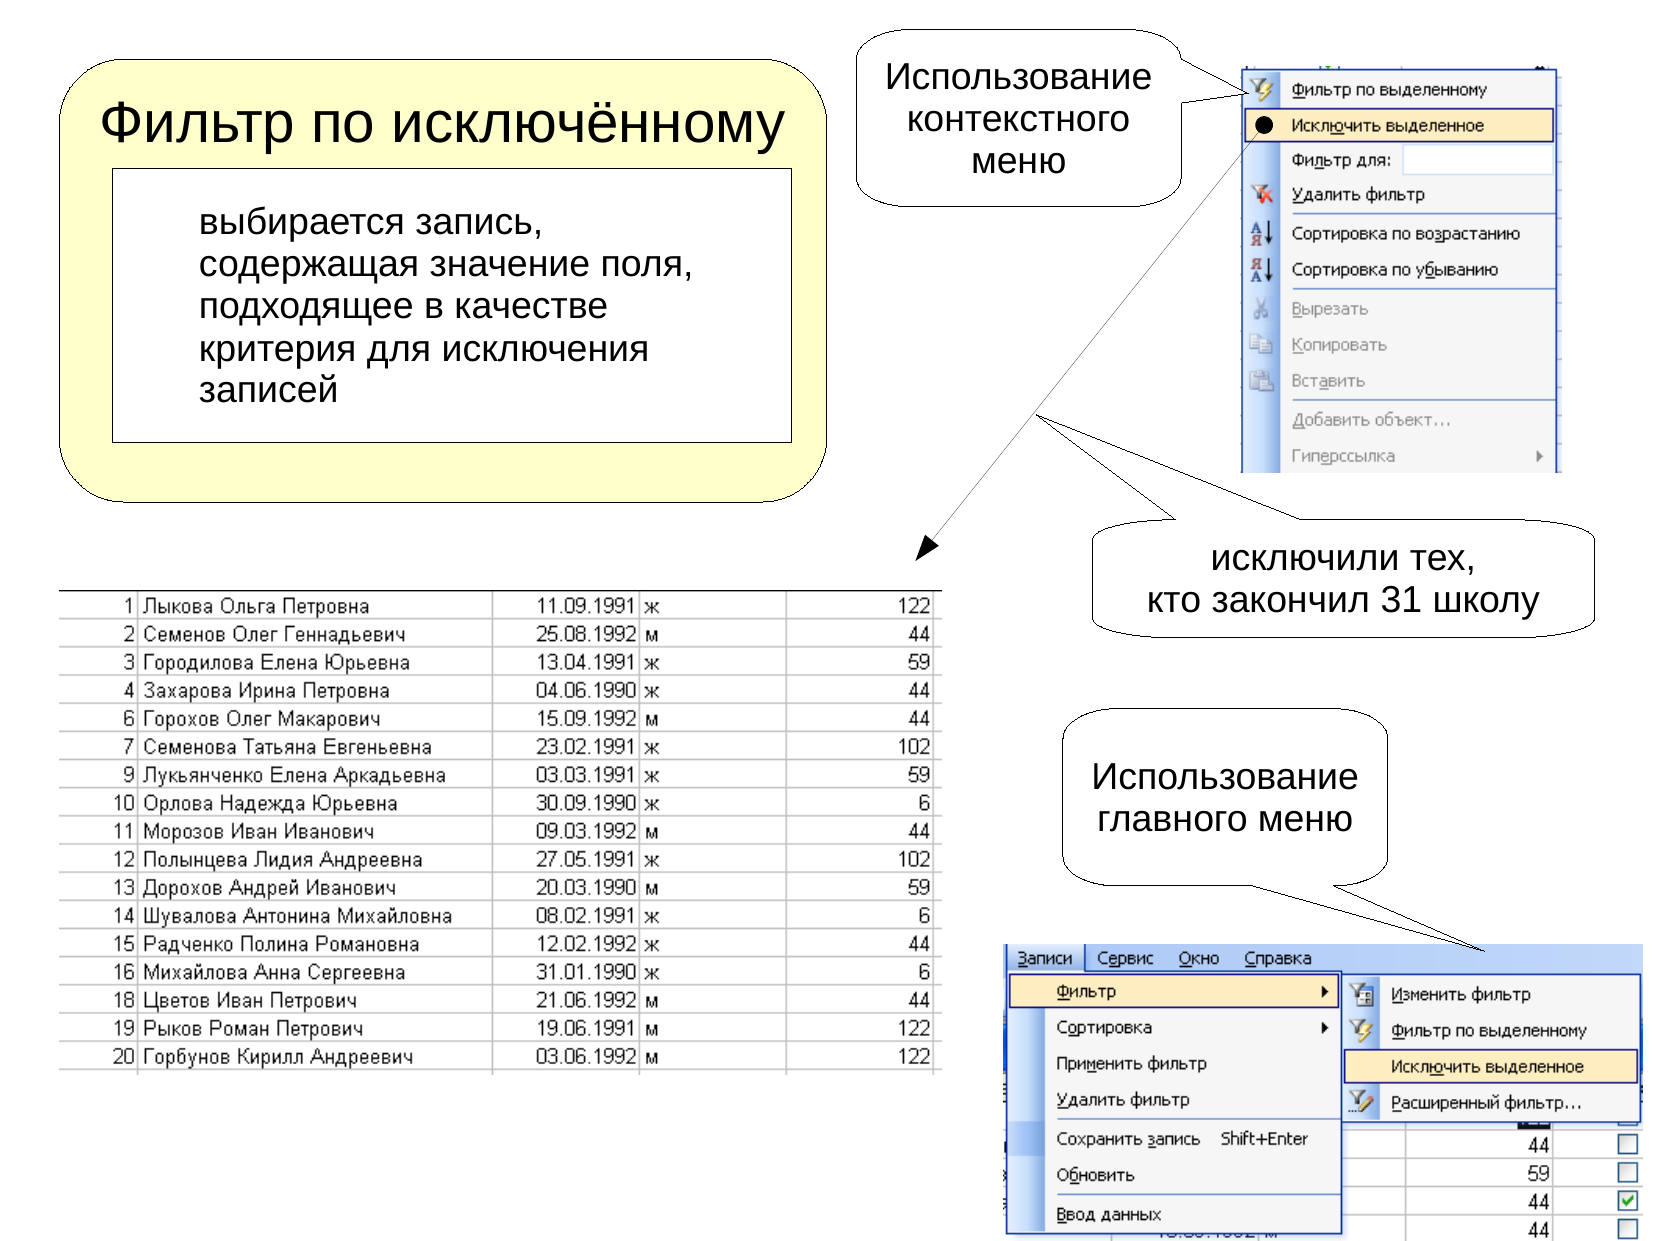

Использование
контекстного
меню
Фильтр по исключённому
выбирается запись,
содержащая значение поля,
подходящее в качестве
критерия для исключения
записей
исключили тех,
кто закончил 31 школу
Использование
главного меню